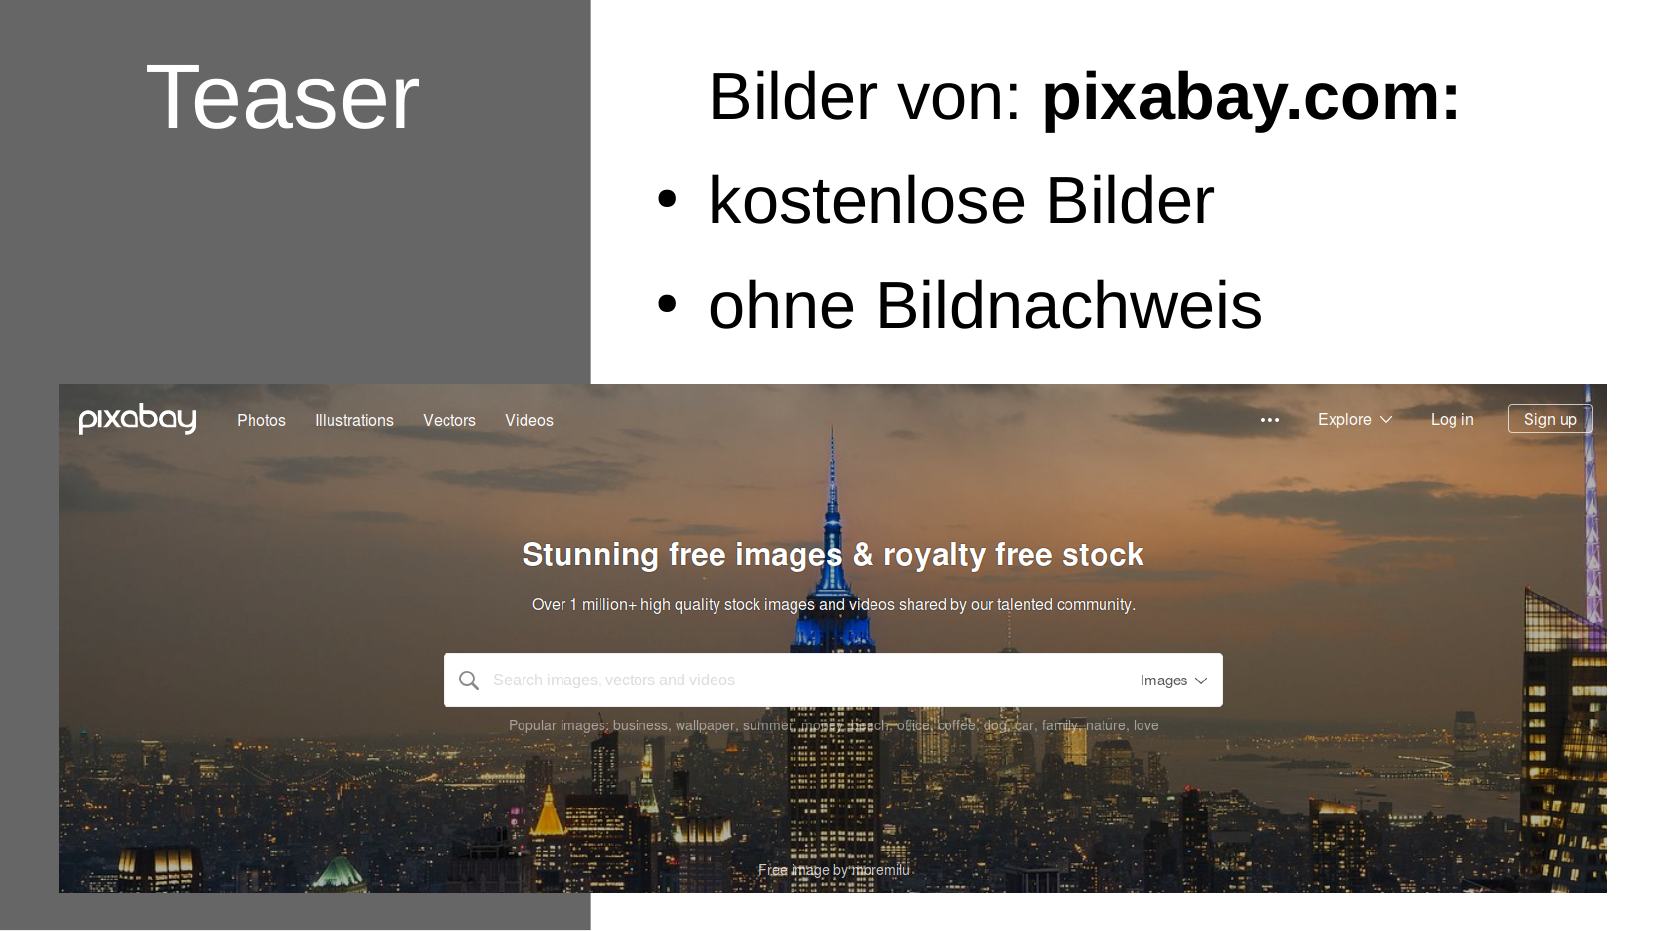

Teaser
# Bilder von: pixabay.com:
kostenlose Bilder
ohne Bildnachweis